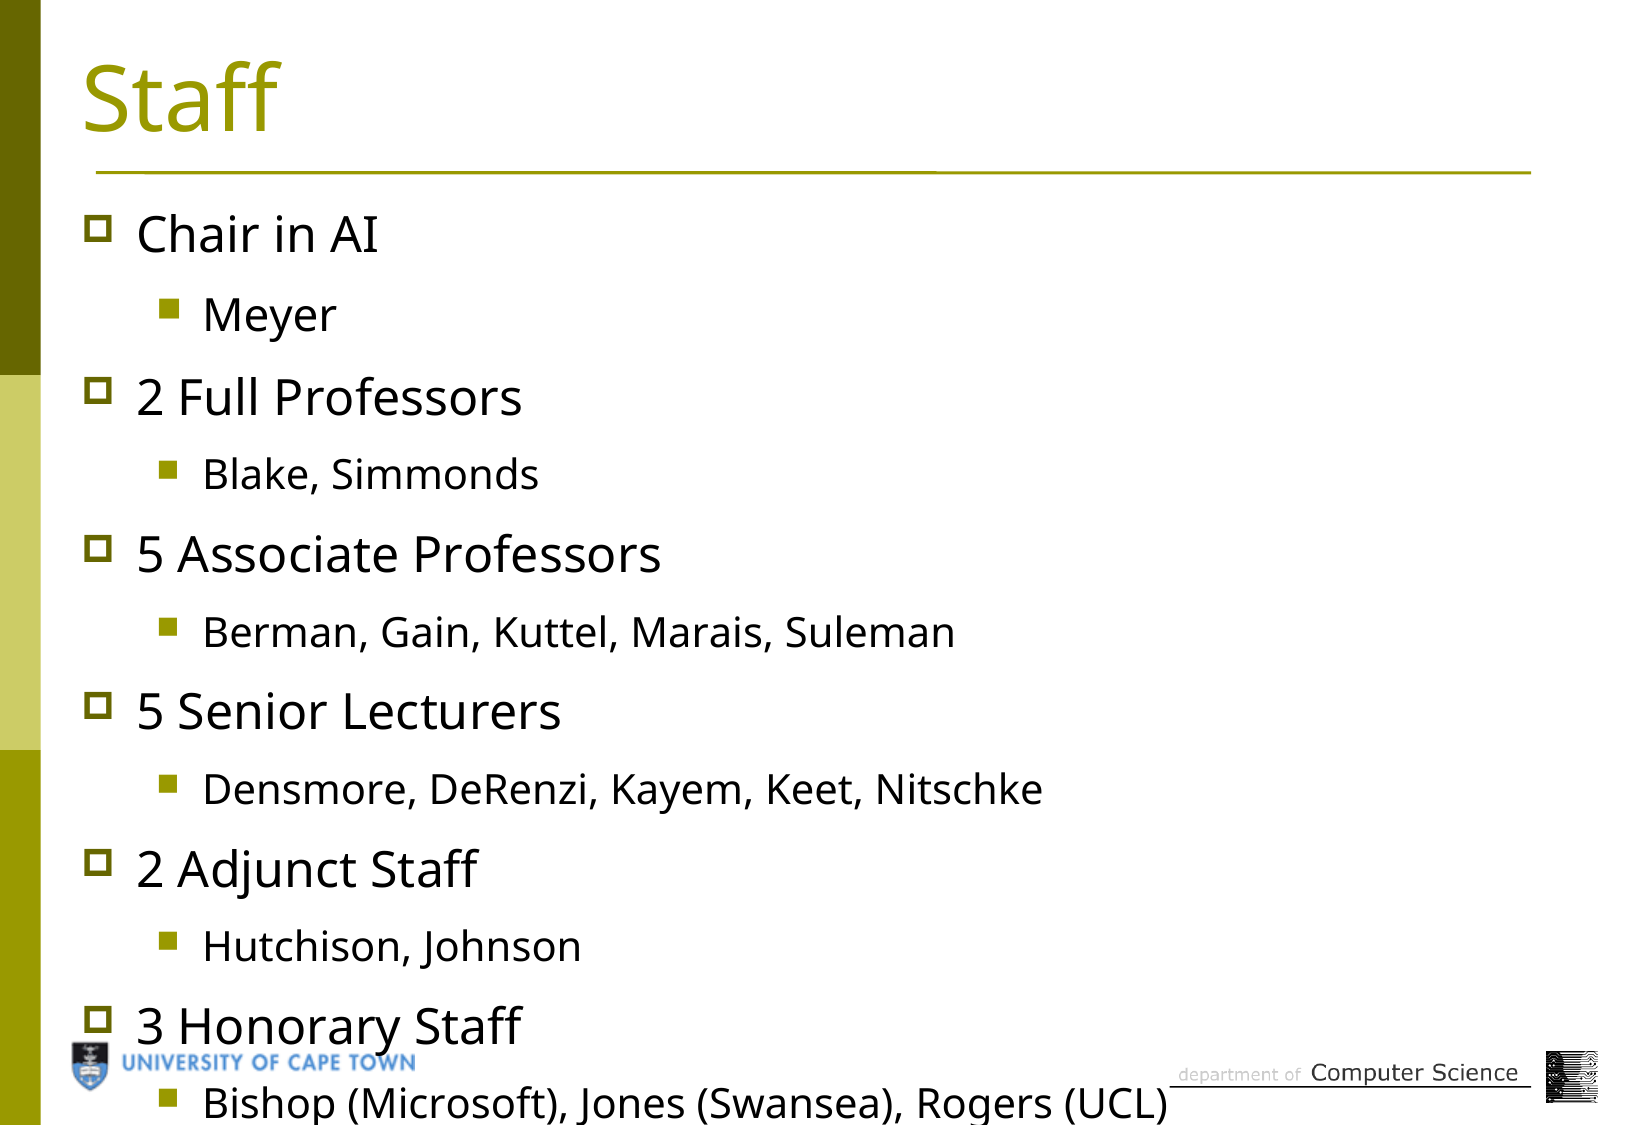

# Staff
Chair in AI
Meyer
2 Full Professors
Blake, Simmonds
5 Associate Professors
Berman, Gain, Kuttel, Marais, Suleman
5 Senior Lecturers
Densmore, DeRenzi, Kayem, Keet, Nitschke
2 Adjunct Staff
Hutchison, Johnson
3 Honorary Staff
Bishop (Microsoft), Jones (Swansea), Rogers (UCL)